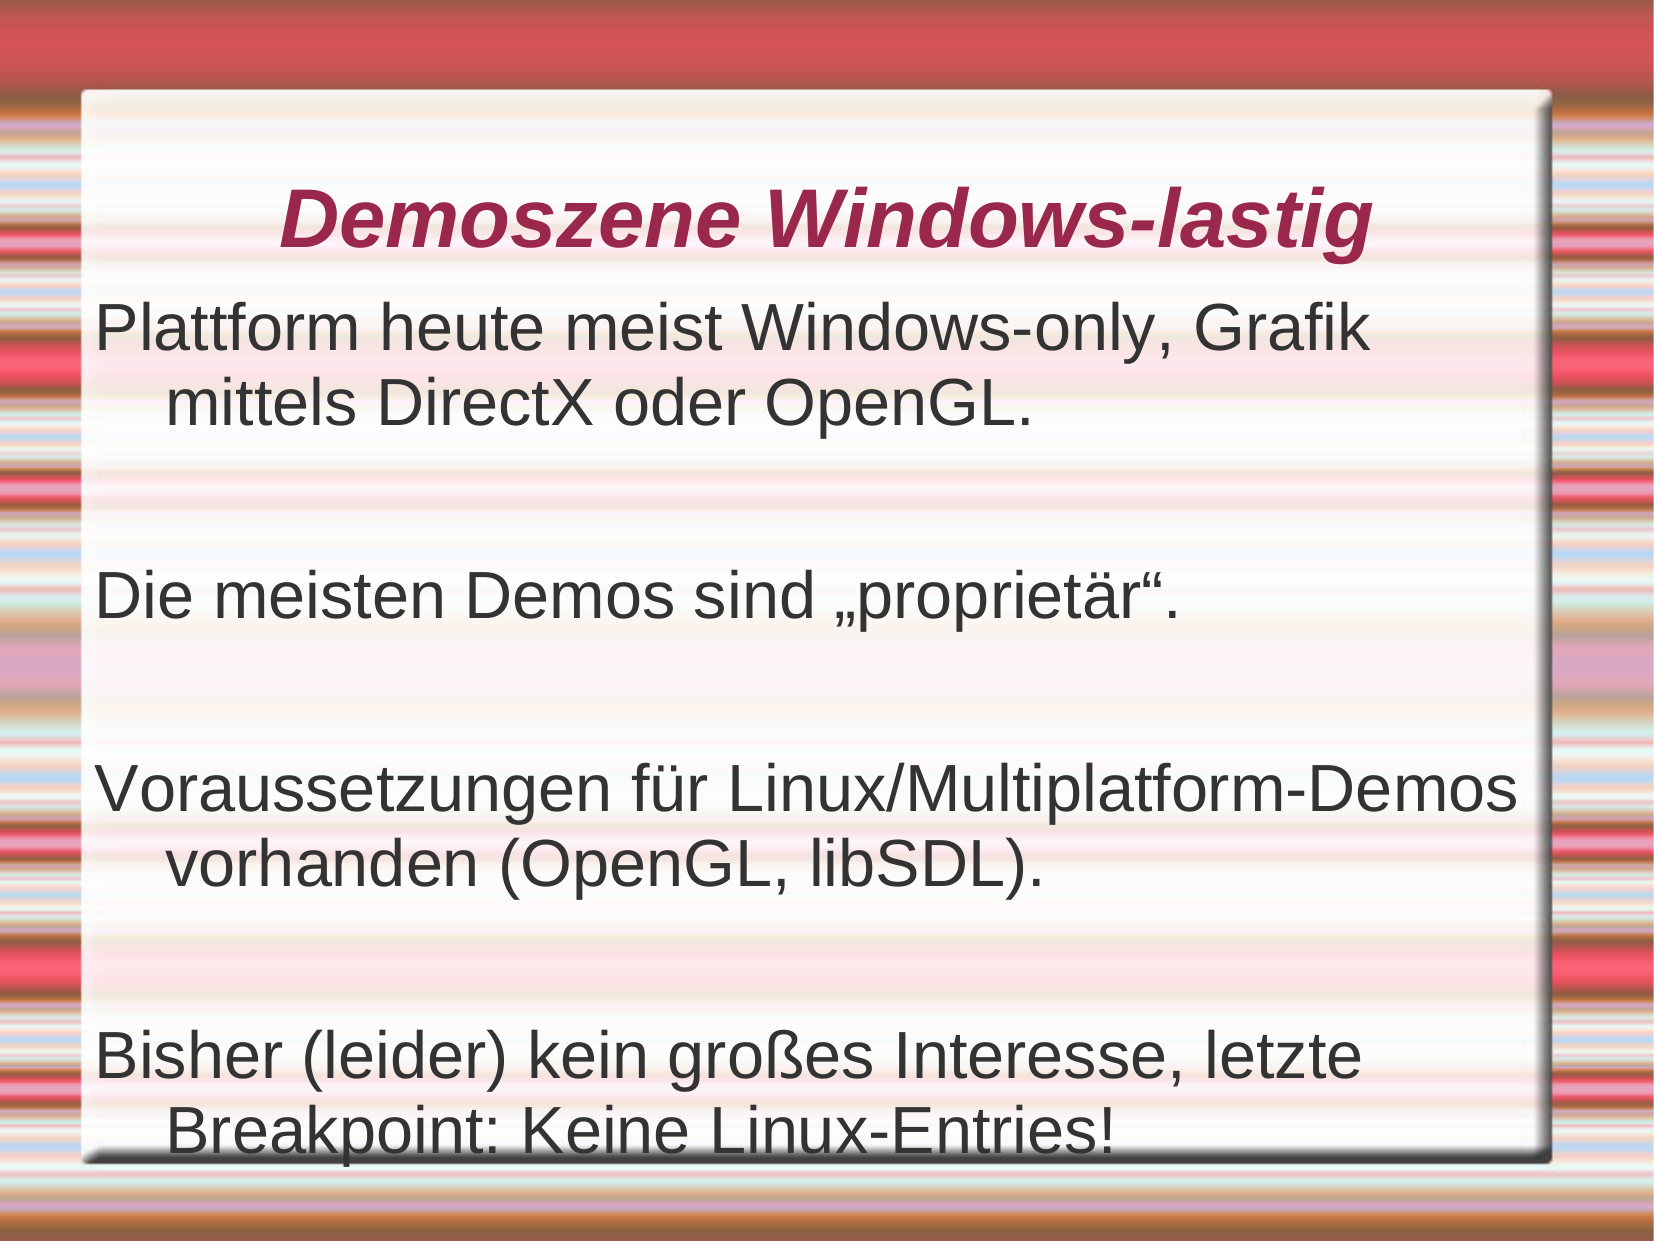

# Demoszene Windows-lastig
Plattform heute meist Windows-only, Grafik mittels DirectX oder OpenGL.
Die meisten Demos sind „proprietär“.
Voraussetzungen für Linux/Multiplatform-Demos vorhanden (OpenGL, libSDL).
Bisher (leider) kein großes Interesse, letzte Breakpoint: Keine Linux-Entries!